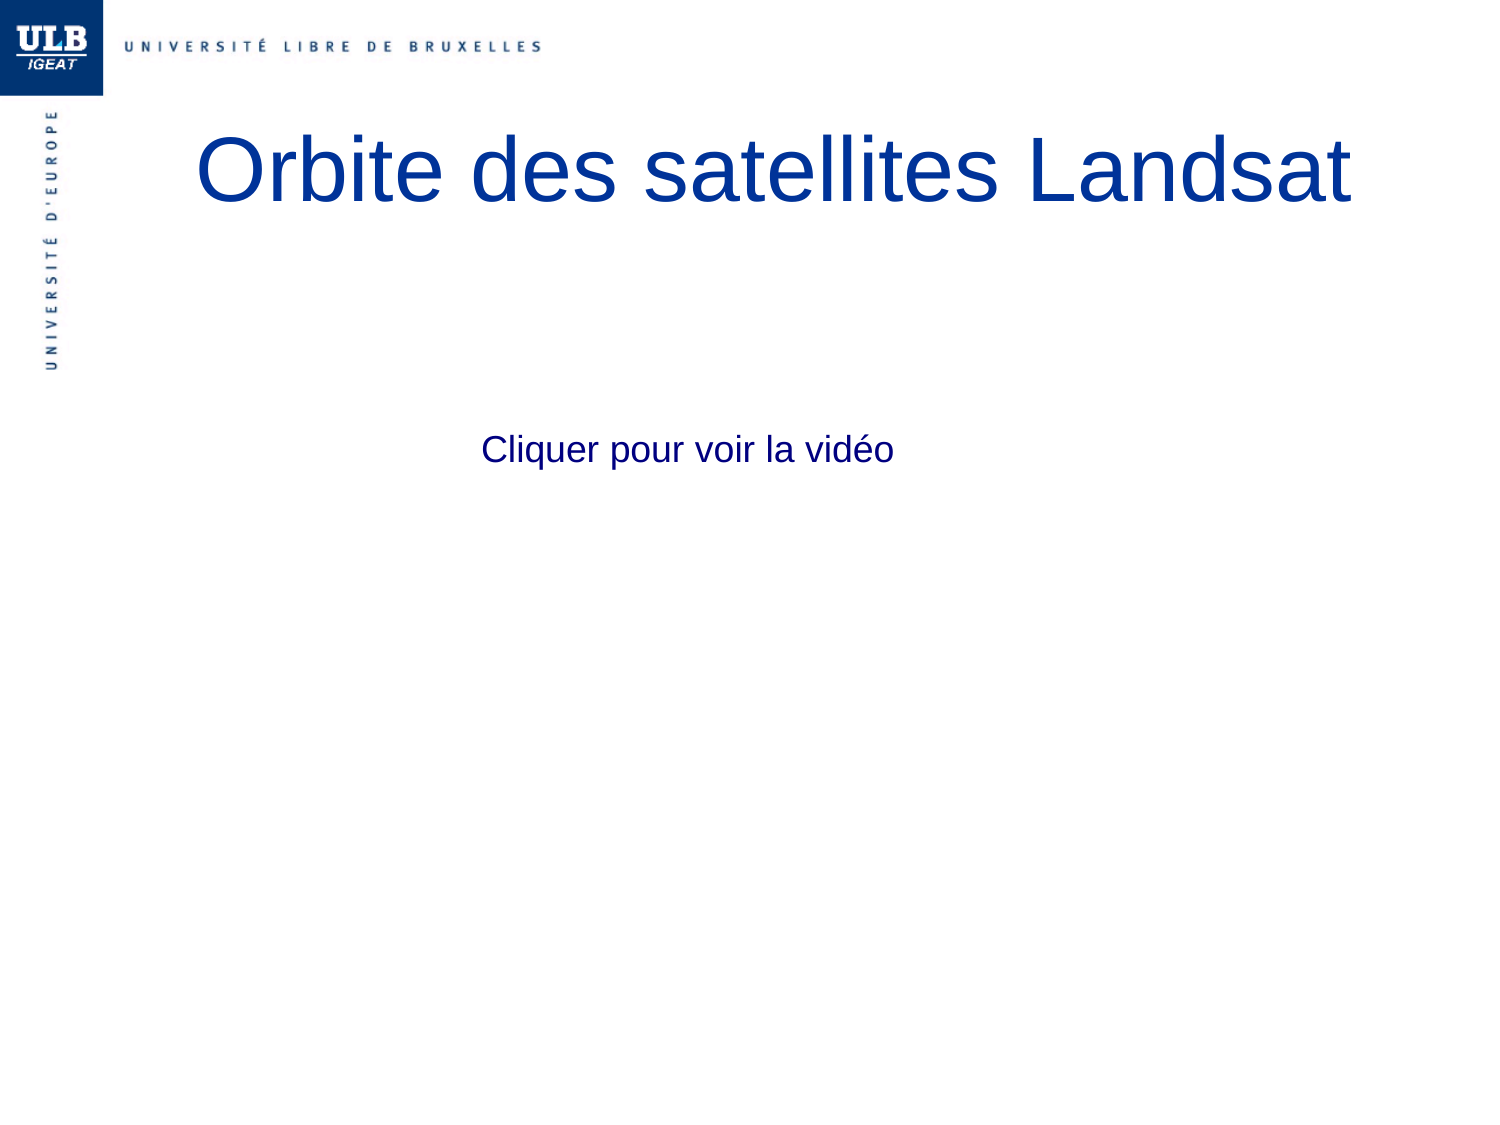

Orbite des satellites Landsat
#
Cliquer pour voir la vidéo